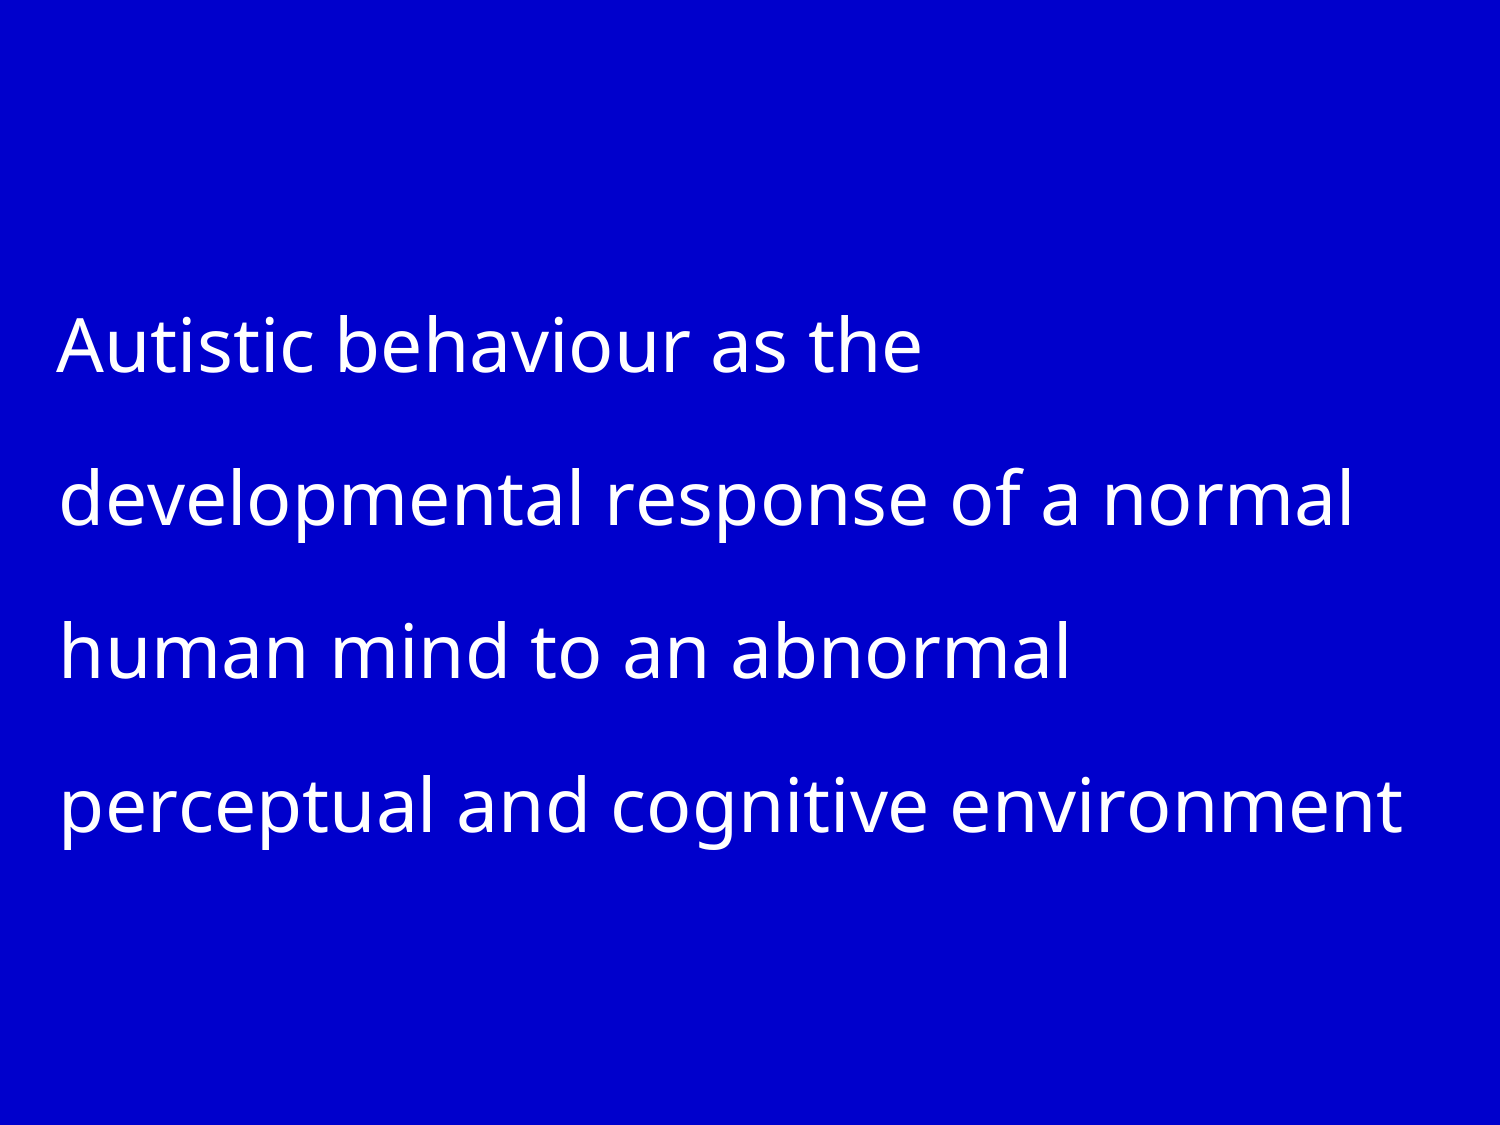

# Autistic behaviour as the developmental response of a normal human mind to an abnormal perceptual and cognitive environment